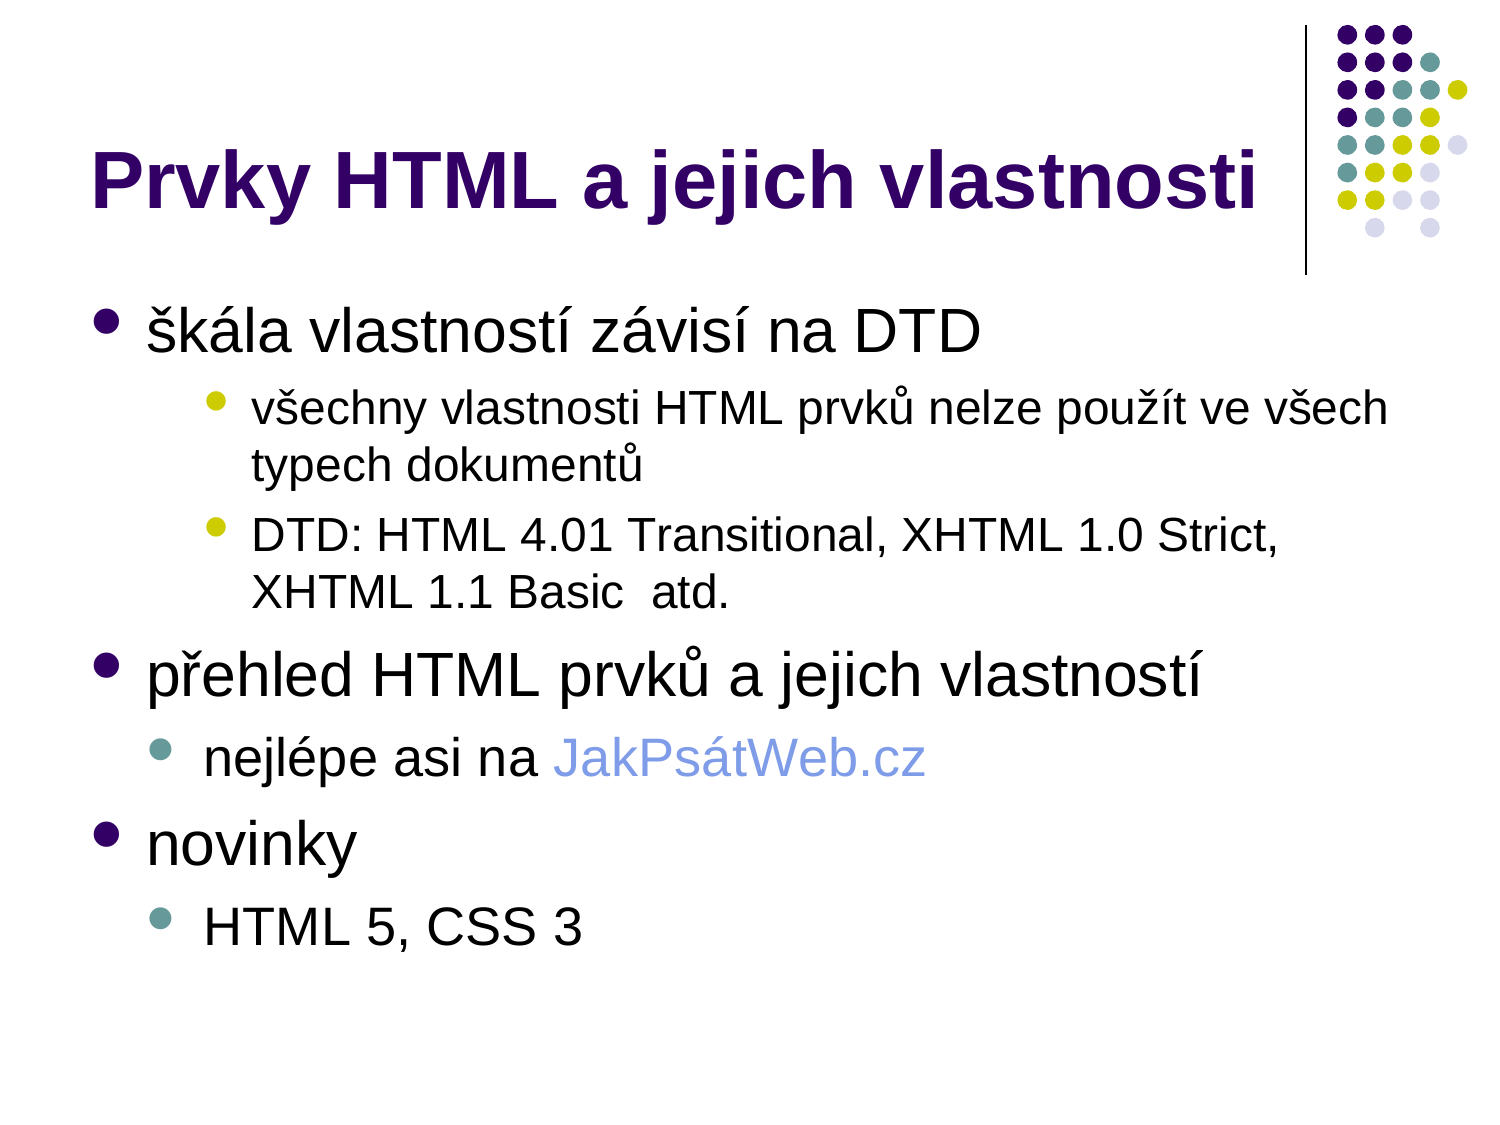

# Prvky HTML a jejich vlastnosti
škála vlastností závisí na DTD
všechny vlastnosti HTML prvků nelze použít ve všech typech dokumentů
DTD: HTML 4.01 Transitional, XHTML 1.0 Strict, XHTML 1.1 Basic atd.
přehled HTML prvků a jejich vlastností
nejlépe asi na JakPsátWeb.cz
novinky
HTML 5, CSS 3